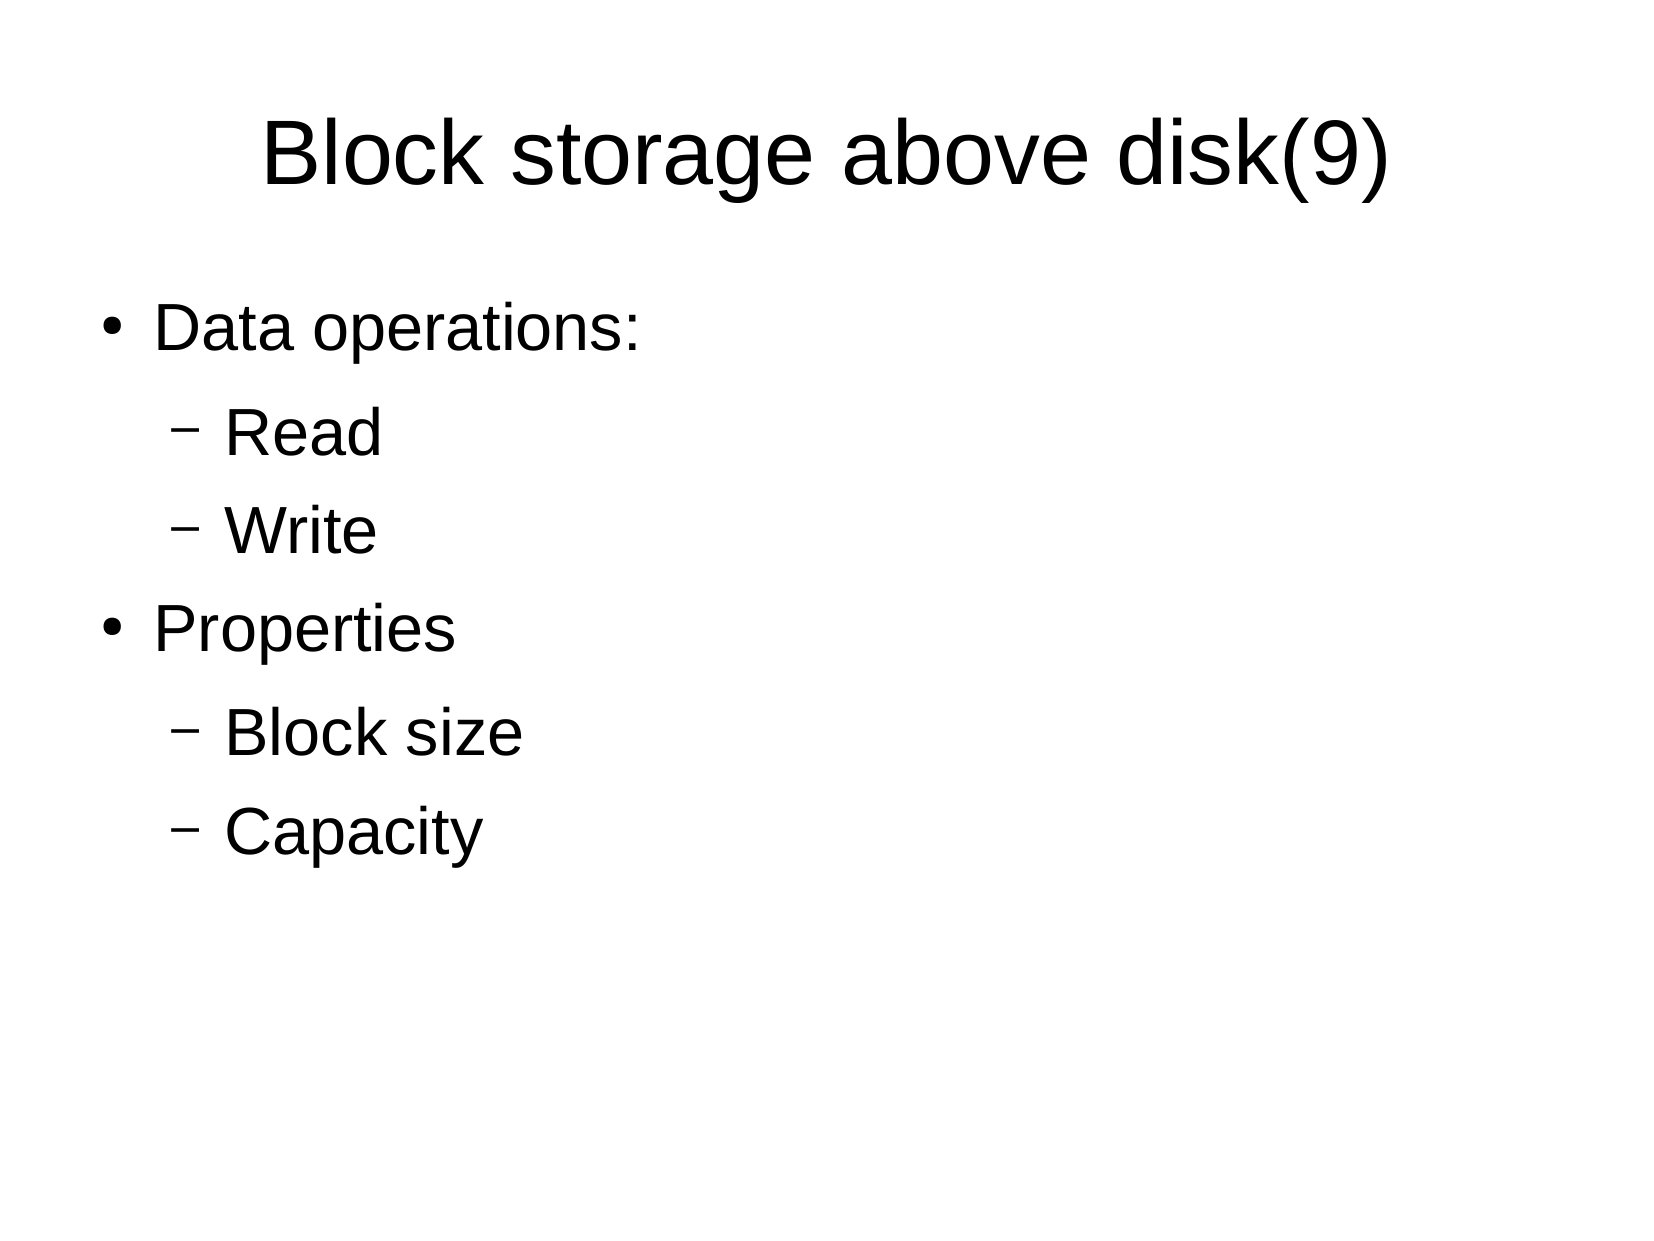

# Block storage above disk(9)
Data operations:
Read
Write
Properties
Block size
Capacity